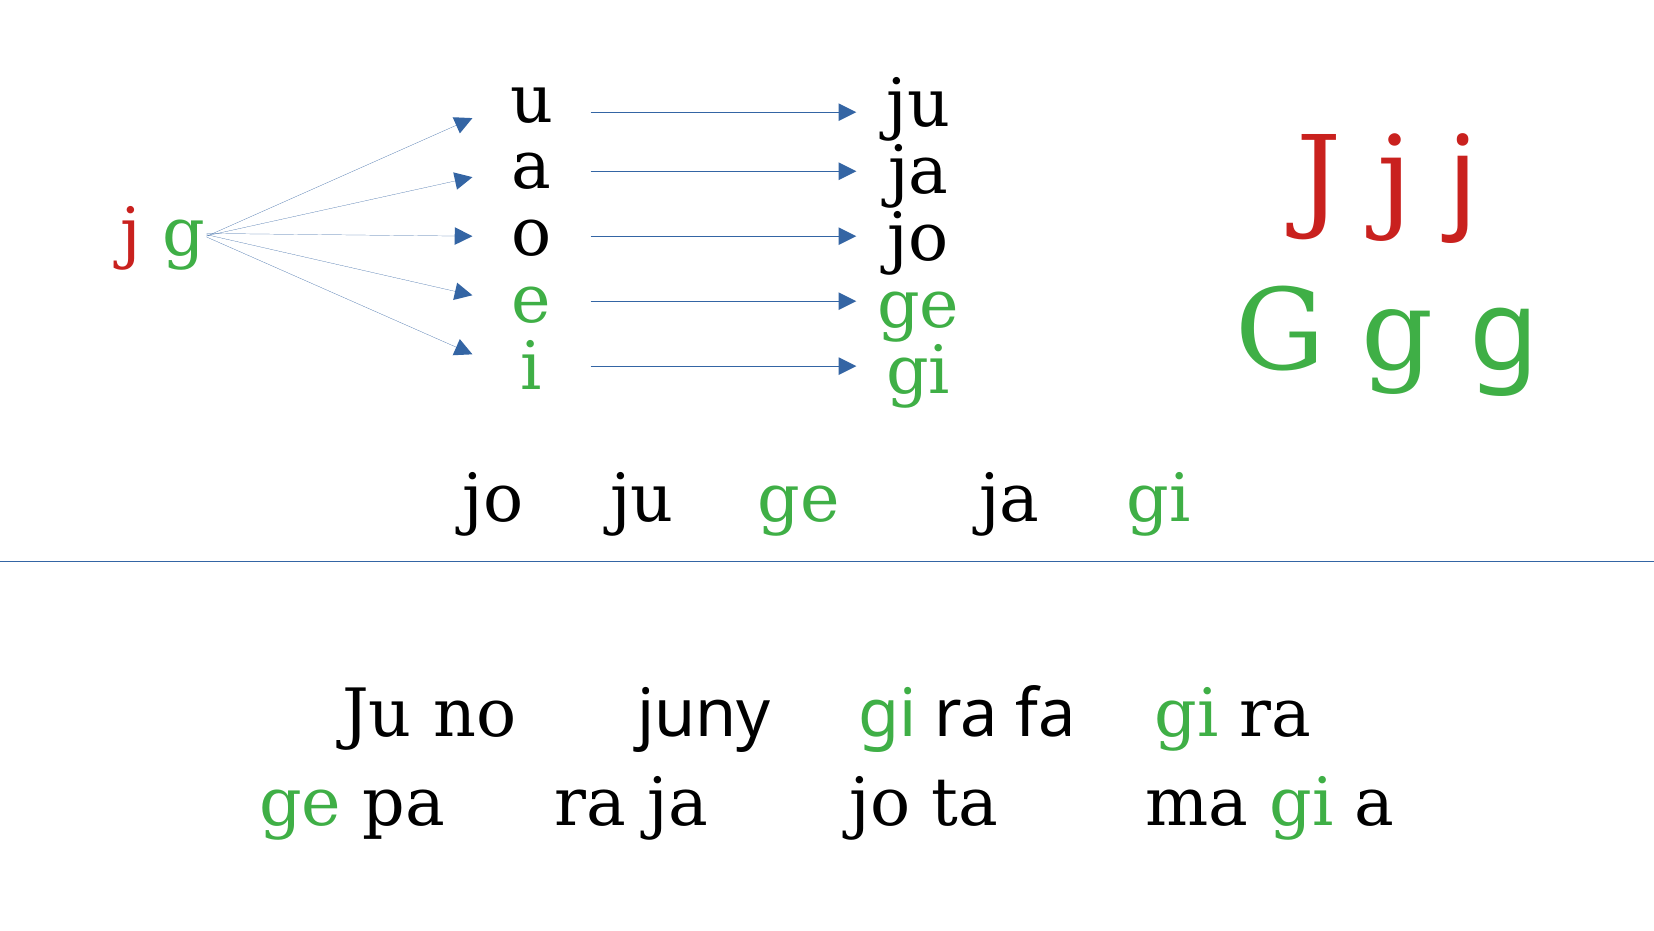

j g
ju
ja
jo
ge
gi
u
a
o
e
i
J j j
G g g
jo		ju		ge		ja		gi
Ju no		juny		gi ra fa		gi ra
ge pa		ra ja		jo ta		ma gi a